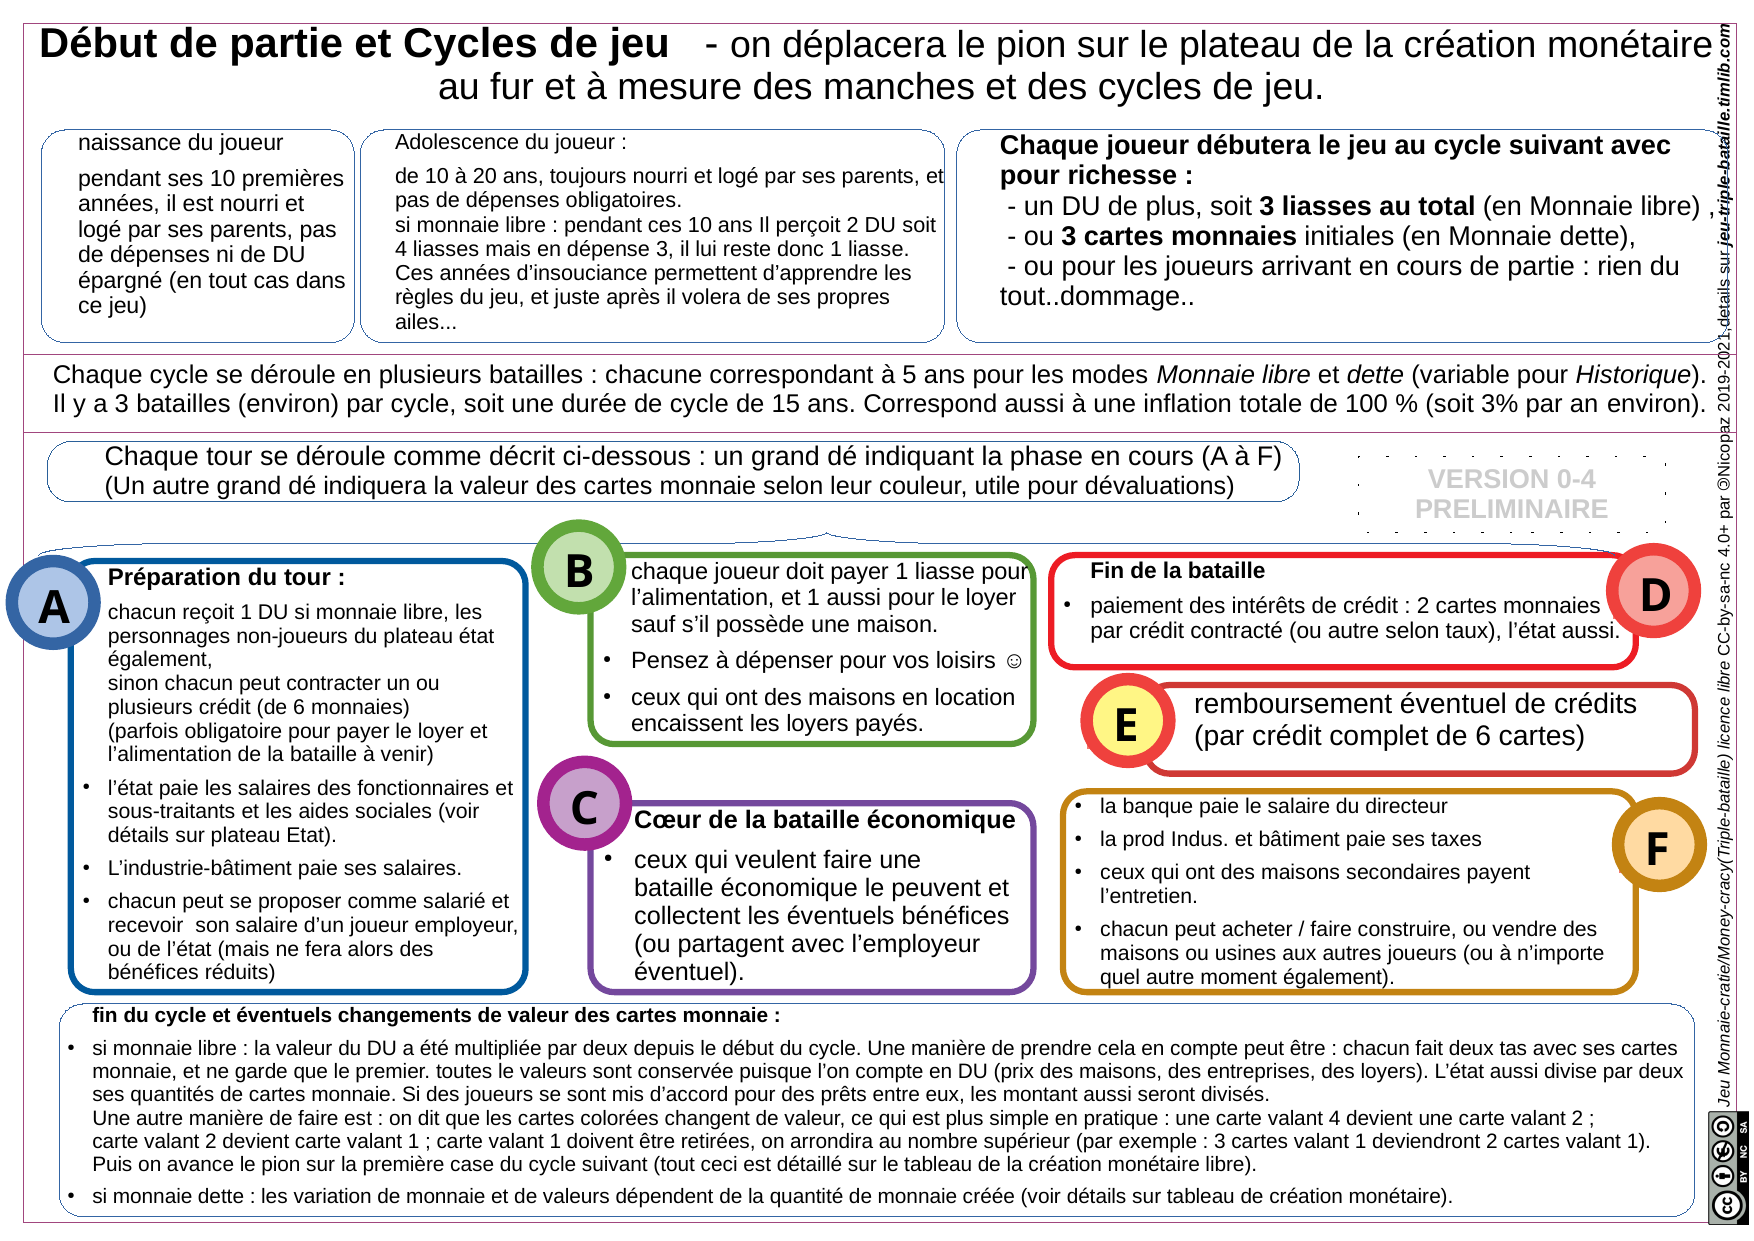

Début de partie et Cycles de jeu - on déplacera le pion sur le plateau de la création monétaire
 au fur et à mesure des manches et des cycles de jeu.
naissance du joueur
pendant ses 10 premières années, il est nourri et logé par ses parents, pas de dépenses ni de DU épargné (en tout cas dans ce jeu)
Adolescence du joueur :
de 10 à 20 ans, toujours nourri et logé par ses parents, et pas de dépenses obligatoires.
si monnaie libre : pendant ces 10 ans Il perçoit 2 DU soit 4 liasses mais en dépense 3, il lui reste donc 1 liasse.
Ces années d’insouciance permettent d’apprendre les règles du jeu, et juste après il volera de ses propres ailes...
Chaque joueur débutera le jeu au cycle suivant avec pour richesse :
 - un DU de plus, soit 3 liasses au total (en Monnaie libre) ,
 - ou 3 cartes monnaies initiales (en Monnaie dette),
 - ou pour les joueurs arrivant en cours de partie : rien du tout..dommage..
Chaque cycle se déroule en plusieurs batailles : chacune correspondant à 5 ans pour les modes Monnaie libre et dette (variable pour Historique).
Il y a 3 batailles (environ) par cycle, soit une durée de cycle de 15 ans. Correspond aussi à une inflation totale de 100 % (soit 3% par an environ).
Chaque tour se déroule comme décrit ci-dessous : un grand dé indiquant la phase en cours (A à F)
(Un autre grand dé indiquera la valeur des cartes monnaie selon leur couleur, utile pour dévaluations)
VERSION 0-4 PRELIMINAIRE
B
chaque joueur doit payer 1 liasse pour l’alimentation, et 1 aussi pour le loyer sauf s’il possède une maison.
Pensez à dépenser pour vos loisirs ☺
ceux qui ont des maisons en location encaissent les loyers payés.
Fin de la bataille
paiement des intérêts de crédit : 2 cartes monnaies
par crédit contracté (ou autre selon taux), l’état aussi.
D
Préparation du tour :
chacun reçoit 1 DU si monnaie libre, les personnages non-joueurs du plateau état également,
sinon chacun peut contracter un ou plusieurs crédit (de 6 monnaies)
(parfois obligatoire pour payer le loyer et l’alimentation de la bataille à venir)
l’état paie les salaires des fonctionnaires et sous-traitants et les aides sociales (voir détails sur plateau Etat).
L’industrie-bâtiment paie ses salaires.
chacun peut se proposer comme salarié et recevoir son salaire d’un joueur employeur, ou de l’état (mais ne fera alors des bénéfices réduits)
A
E
remboursement éventuel de crédits (par crédit complet de 6 cartes)
C
# la banque paie le salaire du directeur
la prod Indus. et bâtiment paie ses taxes
ceux qui ont des maisons secondaires payent l’entretien.
chacun peut acheter / faire construire, ou vendre des maisons ou usines aux autres joueurs (ou à n’importe quel autre moment également).
Cœur de la bataille économique
ceux qui veulent faire une
bataille économique le peuvent et collectent les éventuels bénéfices (ou partagent avec l’employeur éventuel).
F
fin du cycle et éventuels changements de valeur des cartes monnaie :
si monnaie libre : la valeur du DU a été multipliée par deux depuis le début du cycle. Une manière de prendre cela en compte peut être : chacun fait deux tas avec ses cartes monnaie, et ne garde que le premier. toutes le valeurs sont conservée puisque l’on compte en DU (prix des maisons, des entreprises, des loyers). L’état aussi divise par deux ses quantités de cartes monnaie. Si des joueurs se sont mis d’accord pour des prêts entre eux, les montant aussi seront divisés.
Une autre manière de faire est : on dit que les cartes colorées changent de valeur, ce qui est plus simple en pratique : une carte valant 4 devient une carte valant 2 ;
carte valant 2 devient carte valant 1 ; carte valant 1 doivent être retirées, on arrondira au nombre supérieur (par exemple : 3 cartes valant 1 deviendront 2 cartes valant 1).
Puis on avance le pion sur la première case du cycle suivant (tout ceci est détaillé sur le tableau de la création monétaire libre).
si monnaie dette : les variation de monnaie et de valeurs dépendent de la quantité de monnaie créée (voir détails sur tableau de création monétaire).